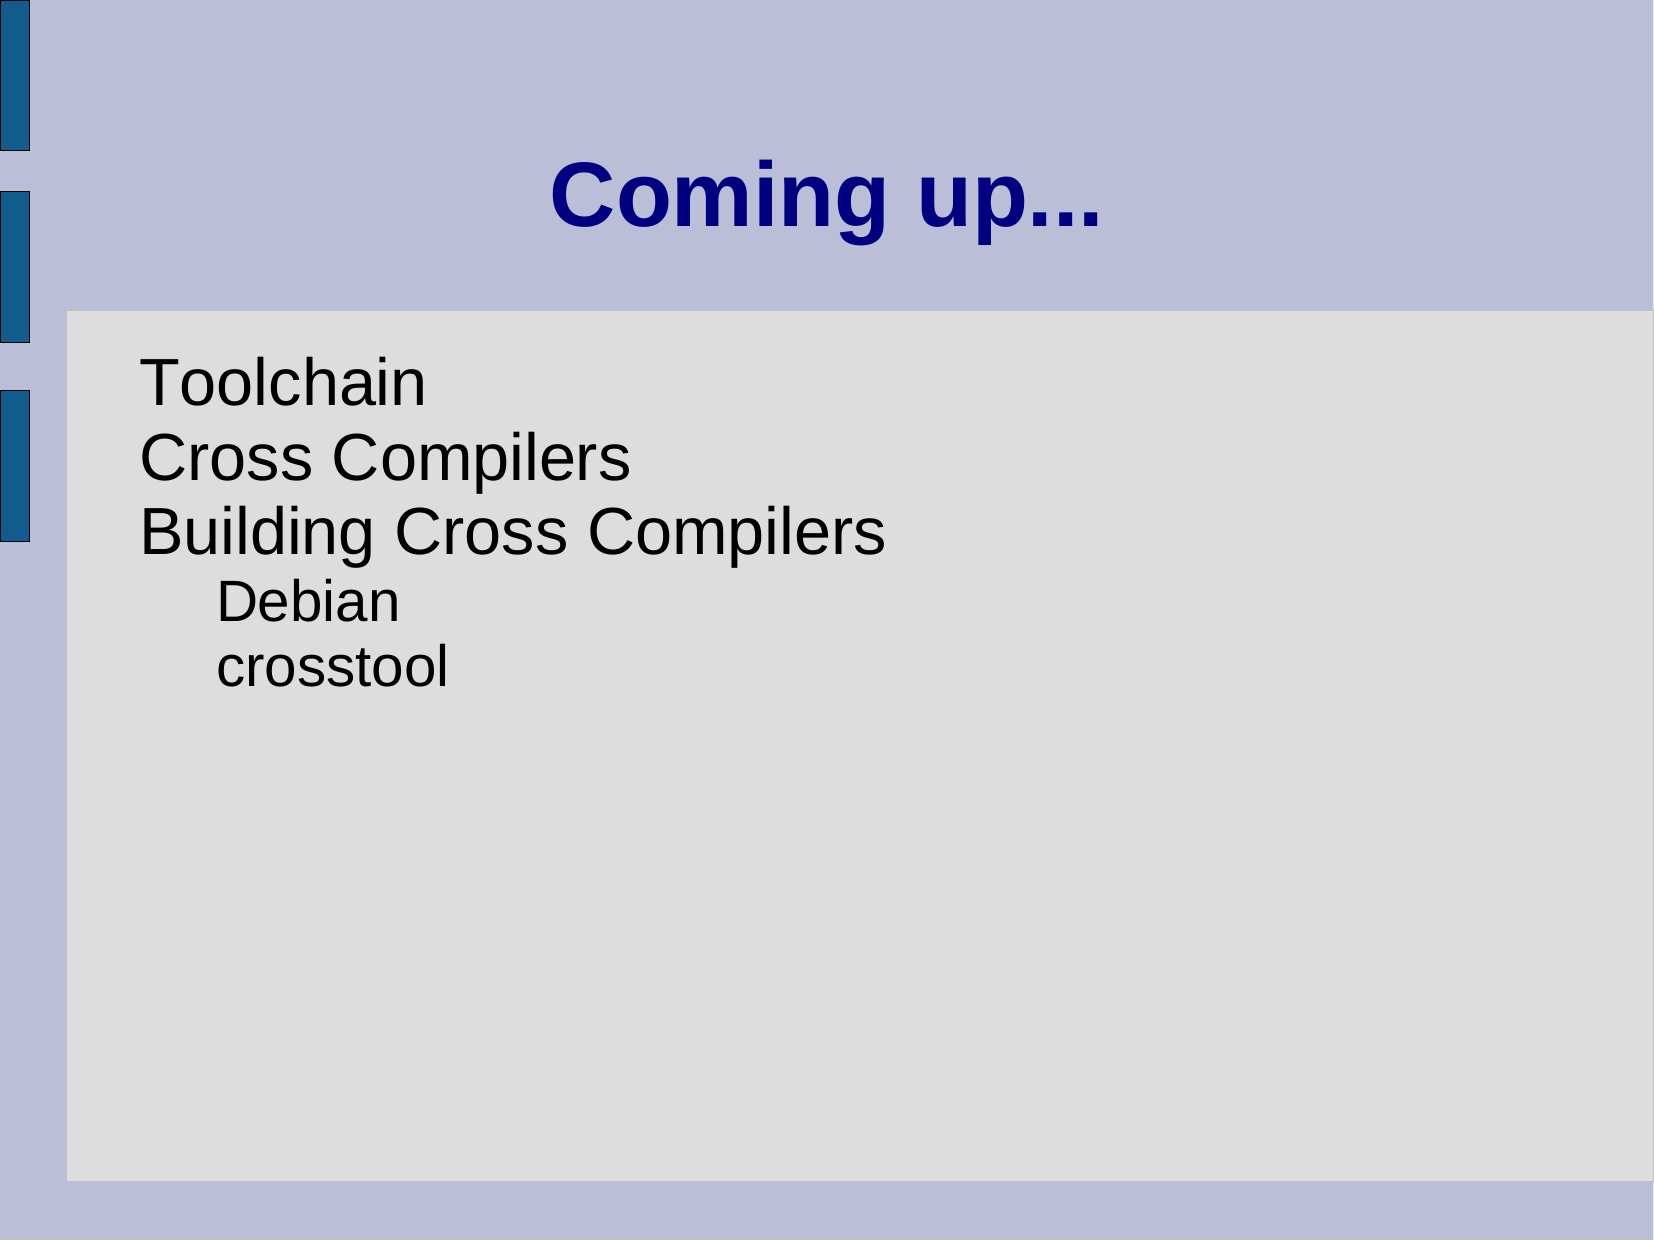

# Coming up...
Toolchain
Cross Compilers
Building Cross Compilers
Debian
crosstool